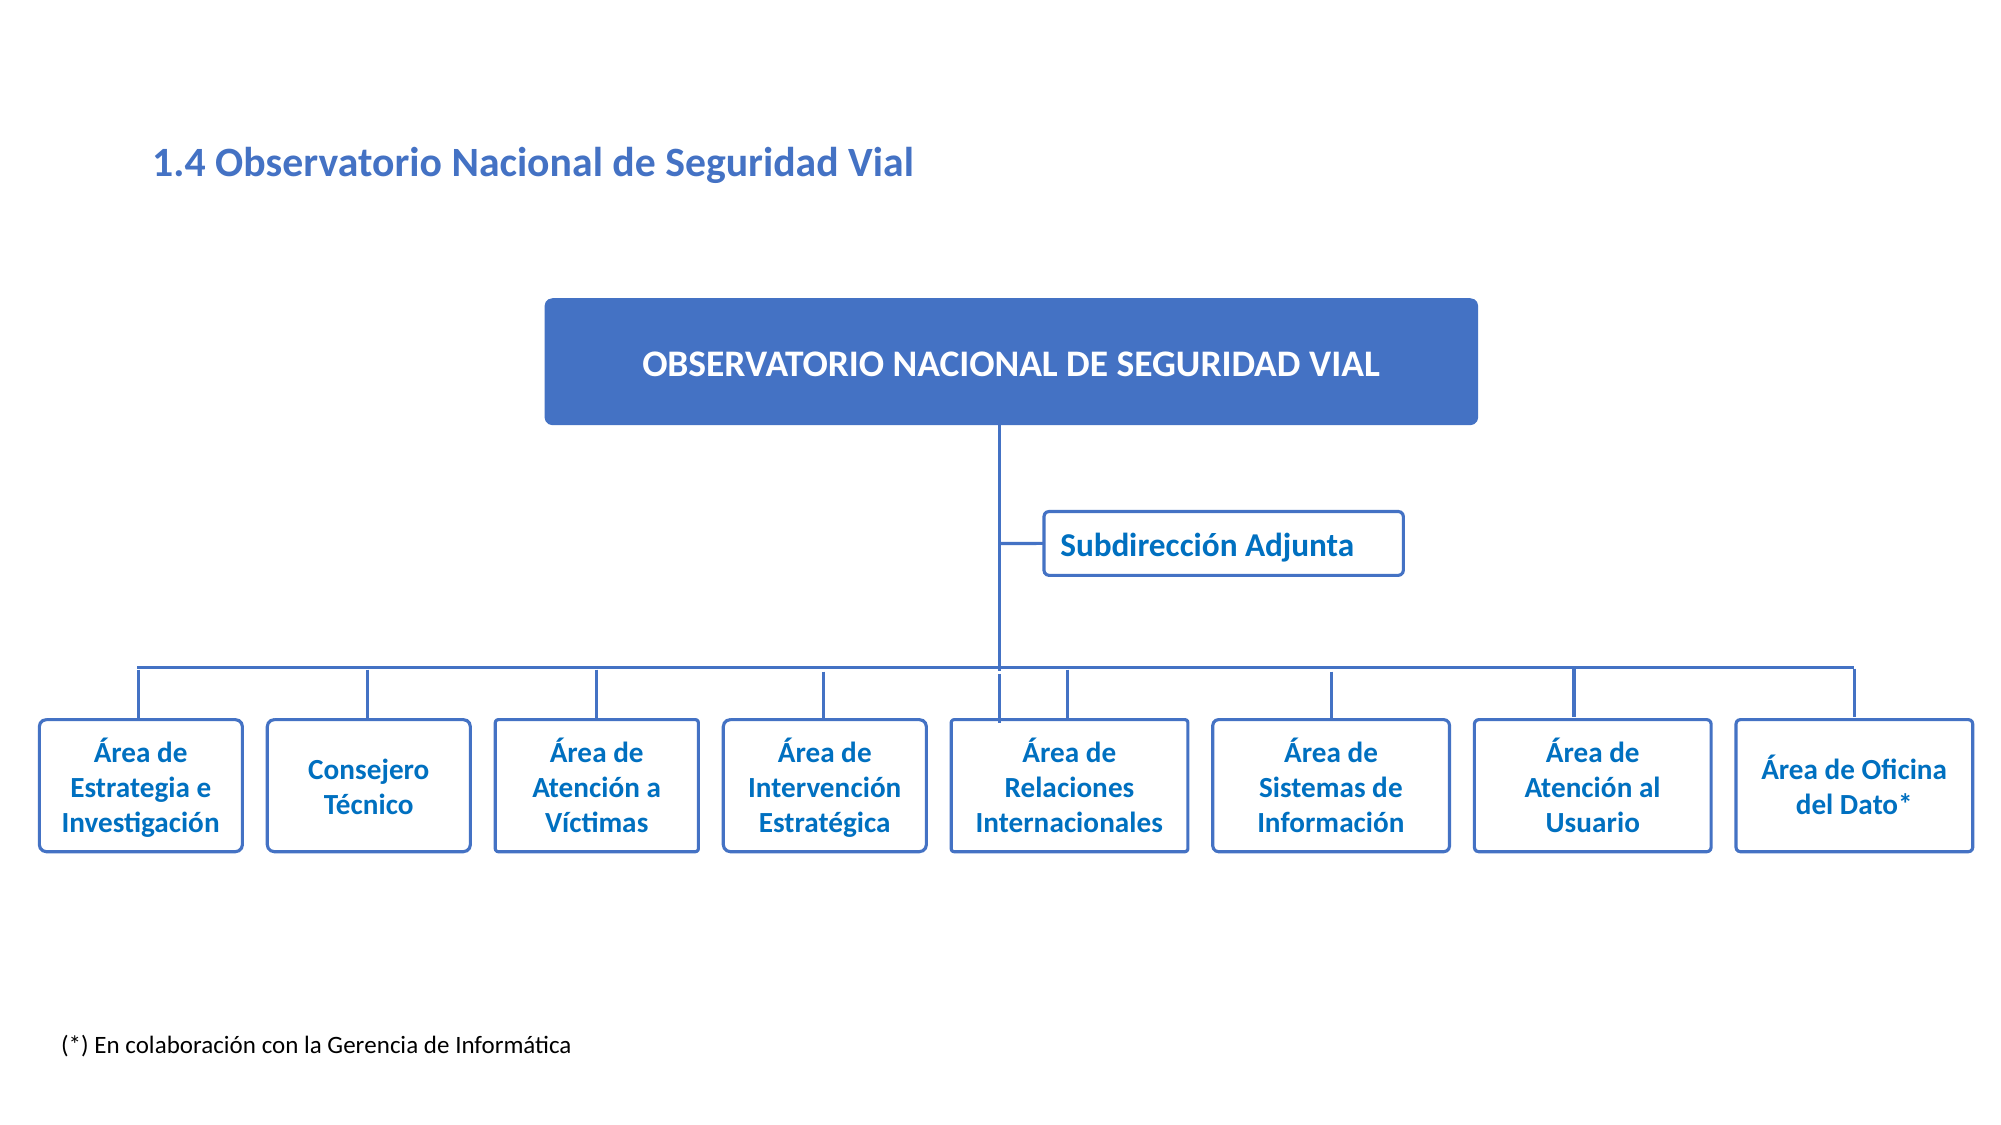

1.4 Observatorio Nacional de Seguridad Vial
OBSERVATORIO NACIONAL DE SEGURIDAD VIAL
Subdirección Adjunta
Área de Estrategia e Investigación
Consejero Técnico
Área de Atención a Víctimas
Área de Intervención Estratégica
Área de Relaciones Internacionales
Área de Sistemas de Información
Área de Atención al Usuario
Área de Oficina del Dato*
(*) En colaboración con la Gerencia de Informática